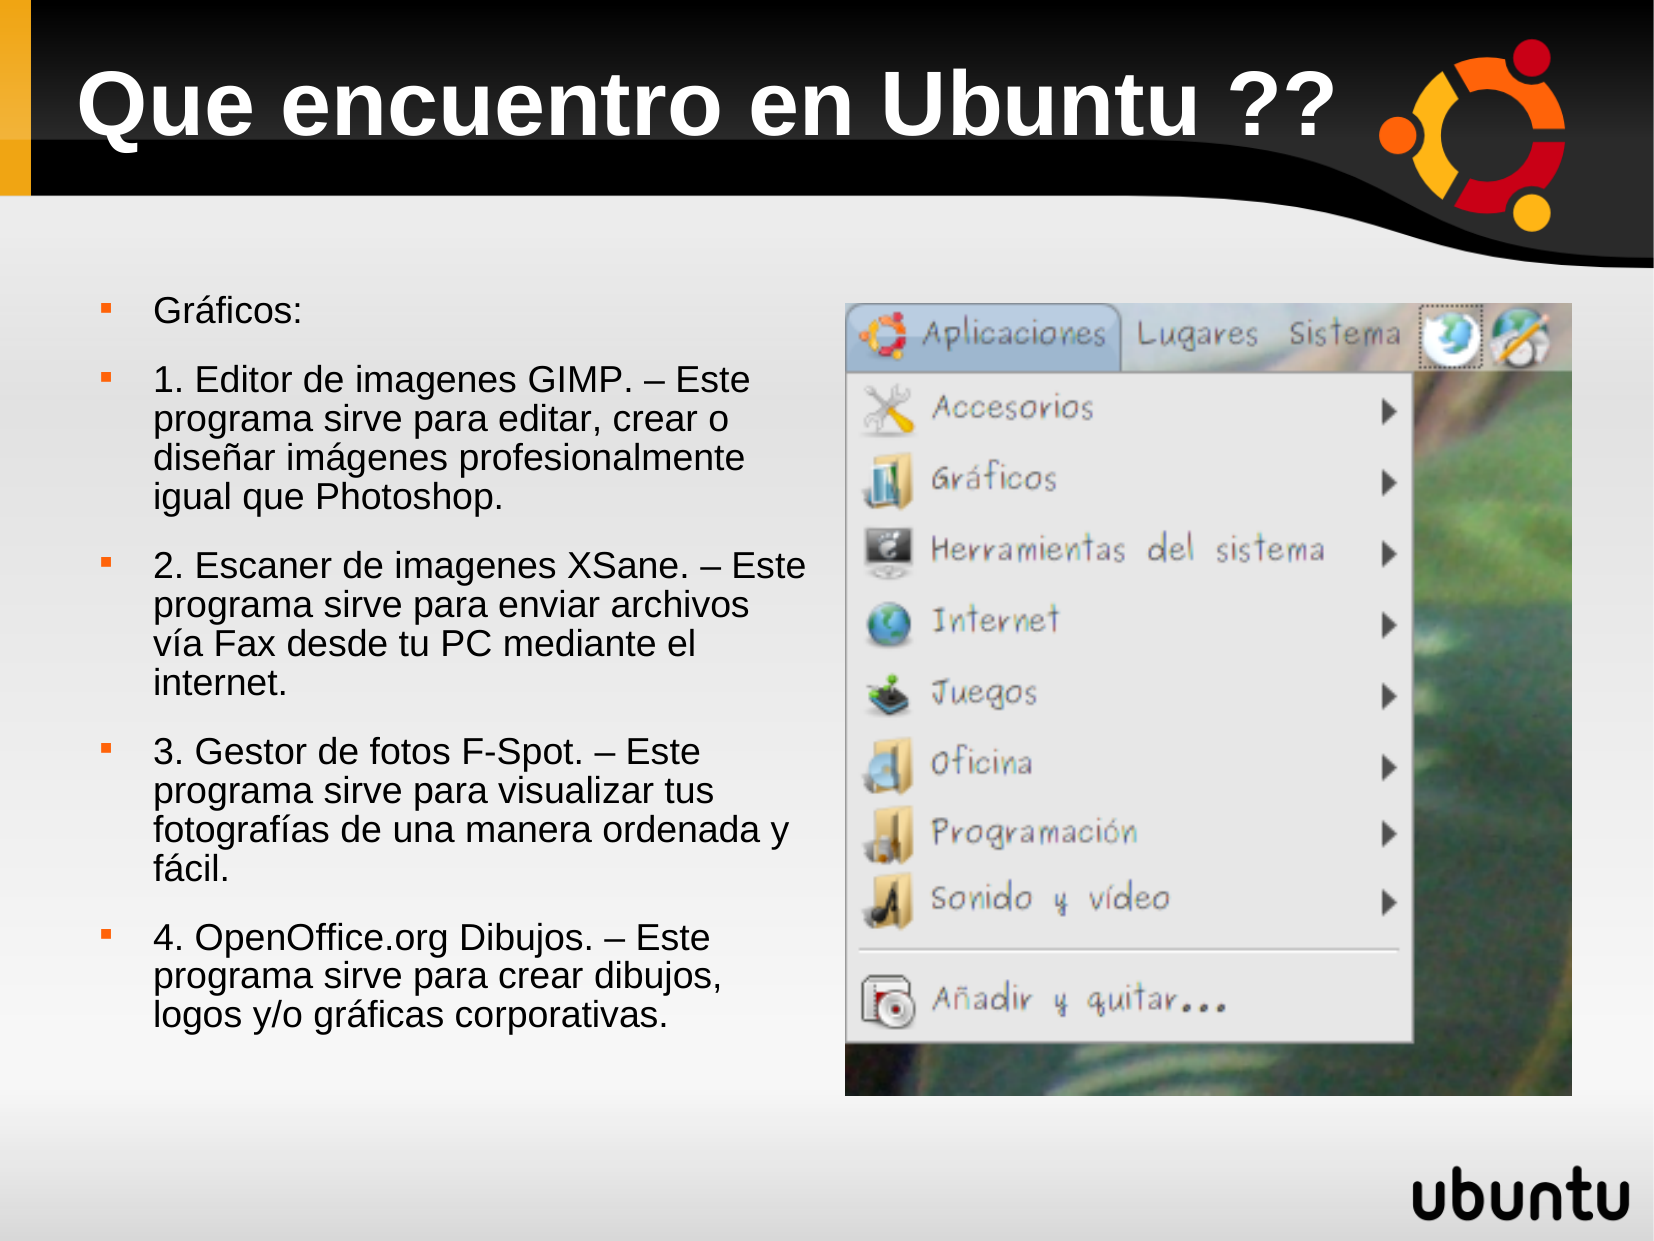

# Que encuentro en Ubuntu ??
Gráficos:
1. Editor de imagenes GIMP. – Este programa sirve para editar, crear o diseñar imágenes profesionalmente igual que Photoshop.
2. Escaner de imagenes XSane. – Este programa sirve para enviar archivos vía Fax desde tu PC mediante el internet.
3. Gestor de fotos F-Spot. – Este programa sirve para visualizar tus fotografías de una manera ordenada y fácil.
4. OpenOffice.org Dibujos. – Este programa sirve para crear dibujos, logos y/o gráficas corporativas.